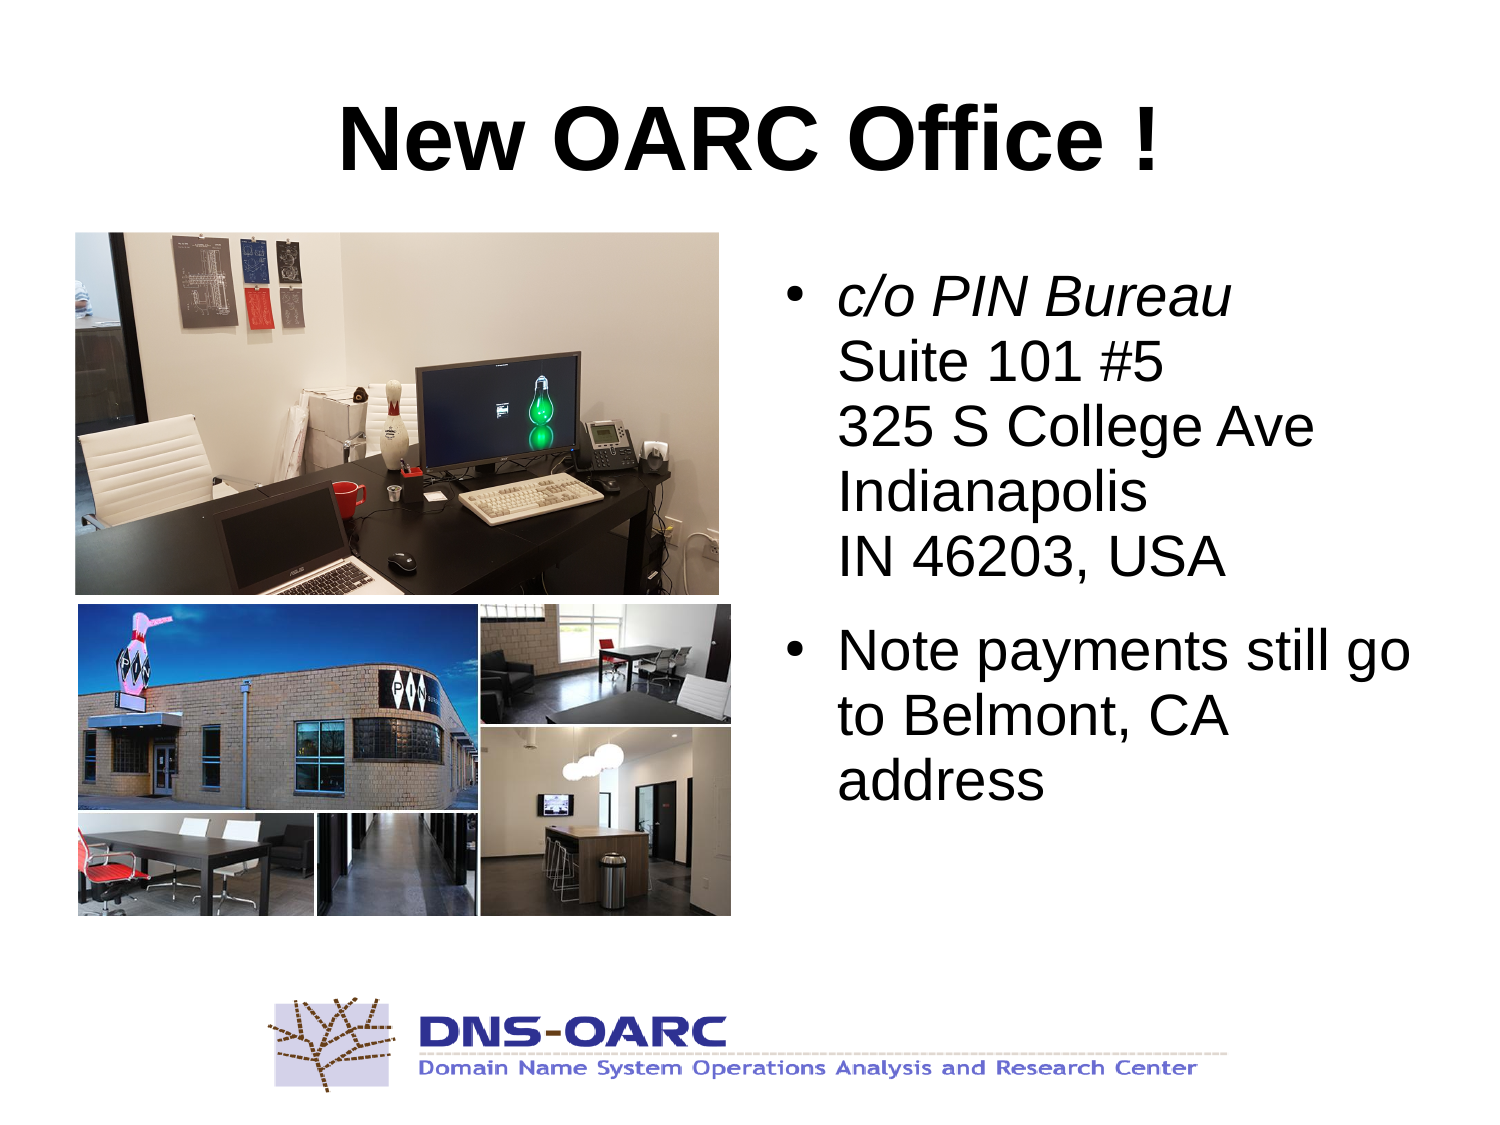

# New OARC Office !
c/o PIN Bureau
Suite 101 #5
325 S College Ave
Indianapolis
IN 46203, USA
Note payments still go to Belmont, CA address